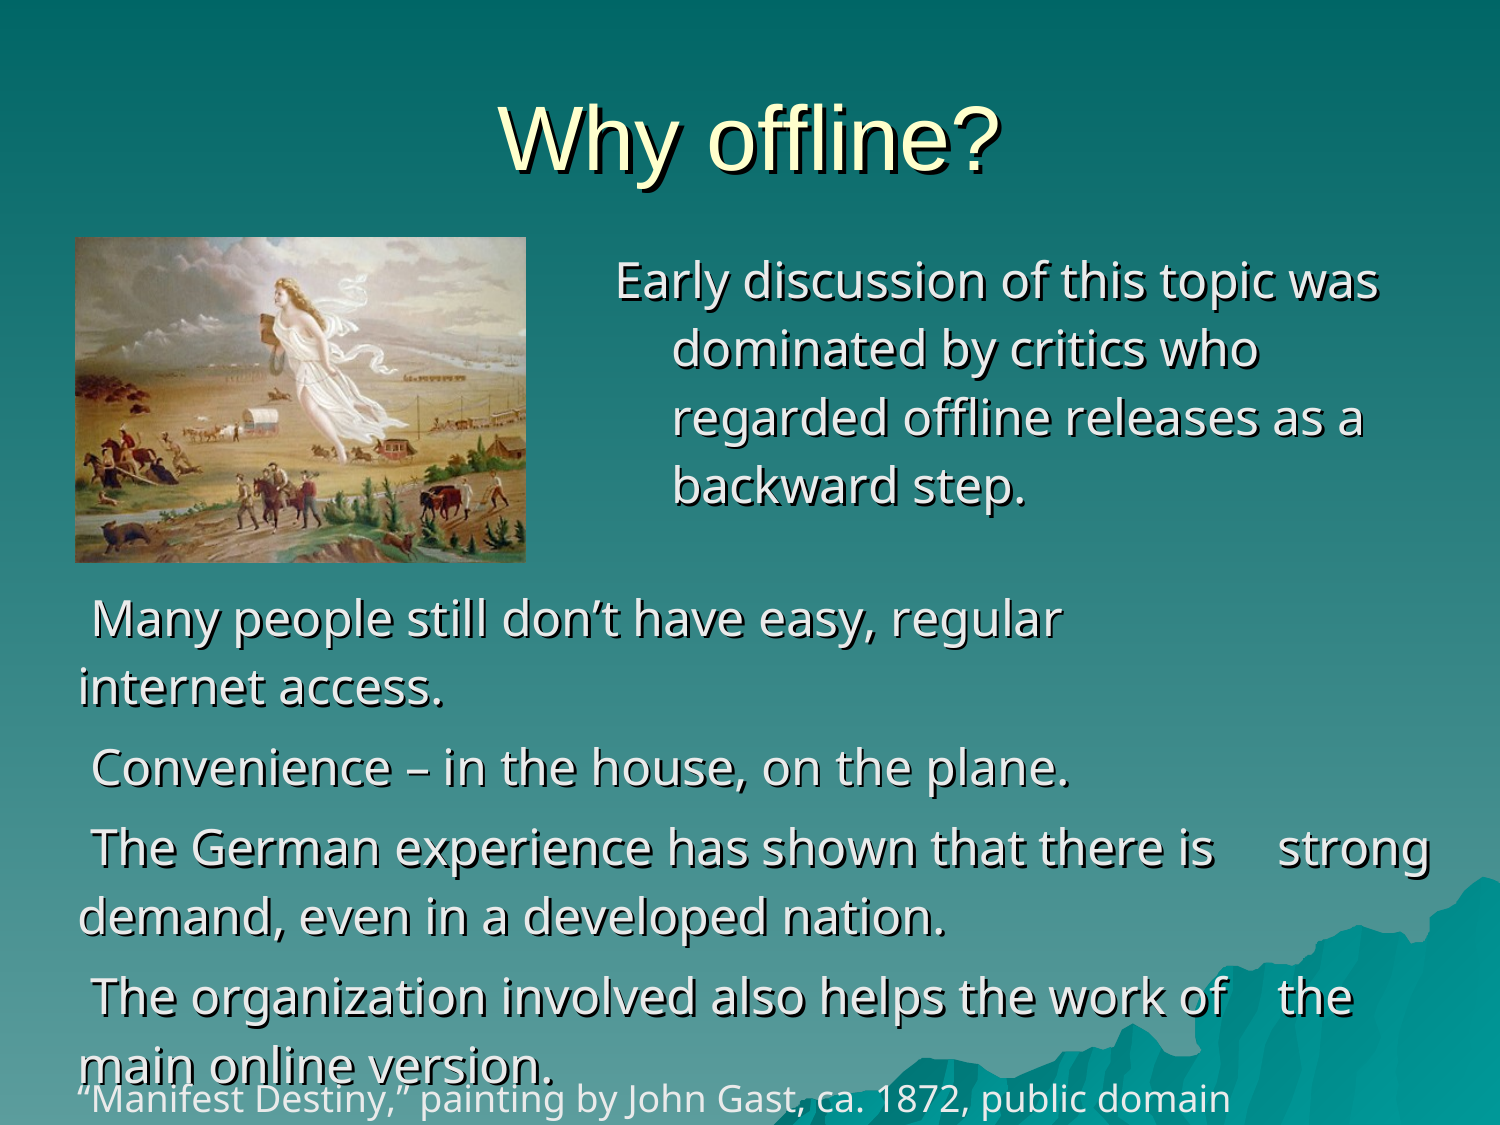

# Why offline?
Early discussion of this topic was dominated by critics who regarded offline releases as a backward step.
 Many people still don’t have easy, regular 	internet access.
 Convenience – in the house, on the plane.
 The German experience has shown that there is 	strong demand, even in a developed nation.
 The organization involved also helps the work of 	the main online version.
“Manifest Destiny,” painting by John Gast, ca. 1872, public domain